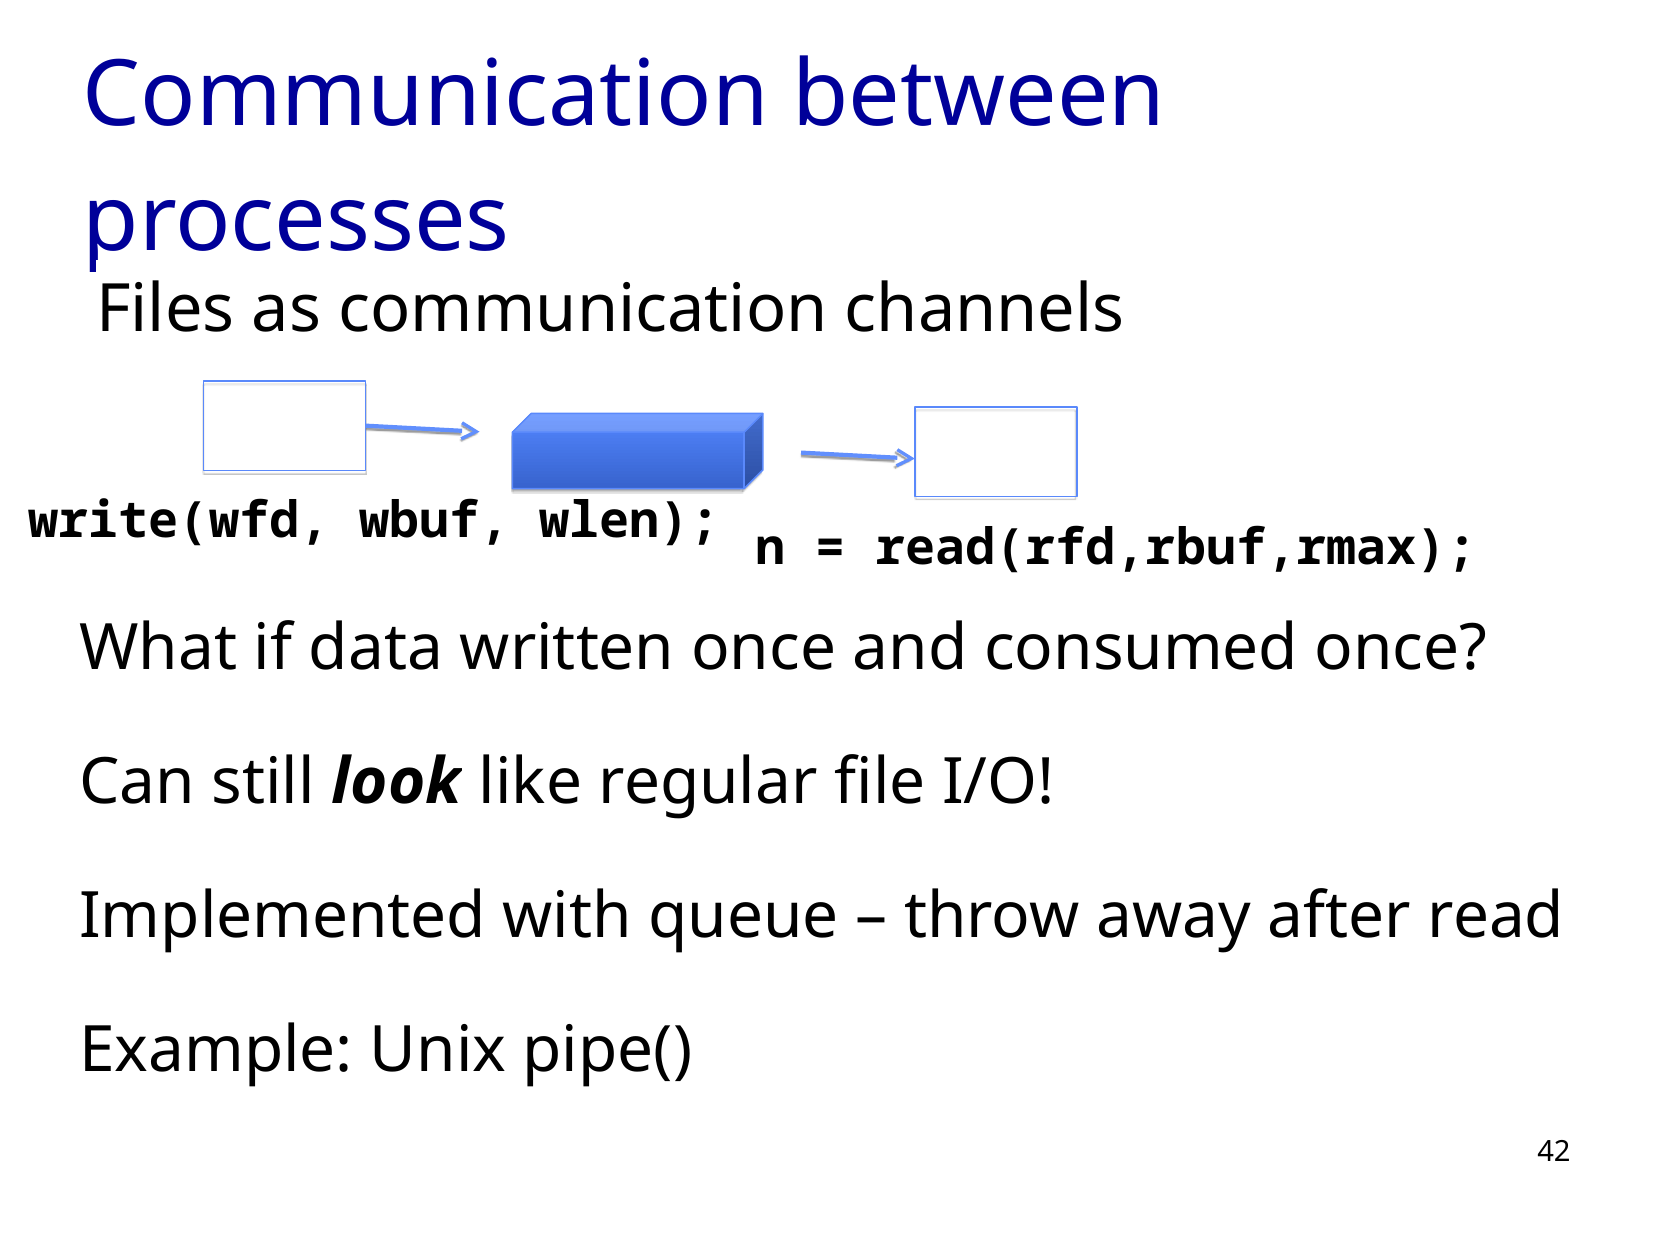

# Communication between processes
Files as communication channels
write(wfd, wbuf, wlen);
n = read(rfd,rbuf,rmax);
What if data written once and consumed once?
Can still look like regular file I/O!
Implemented with queue – throw away after read
Example: Unix pipe()
42